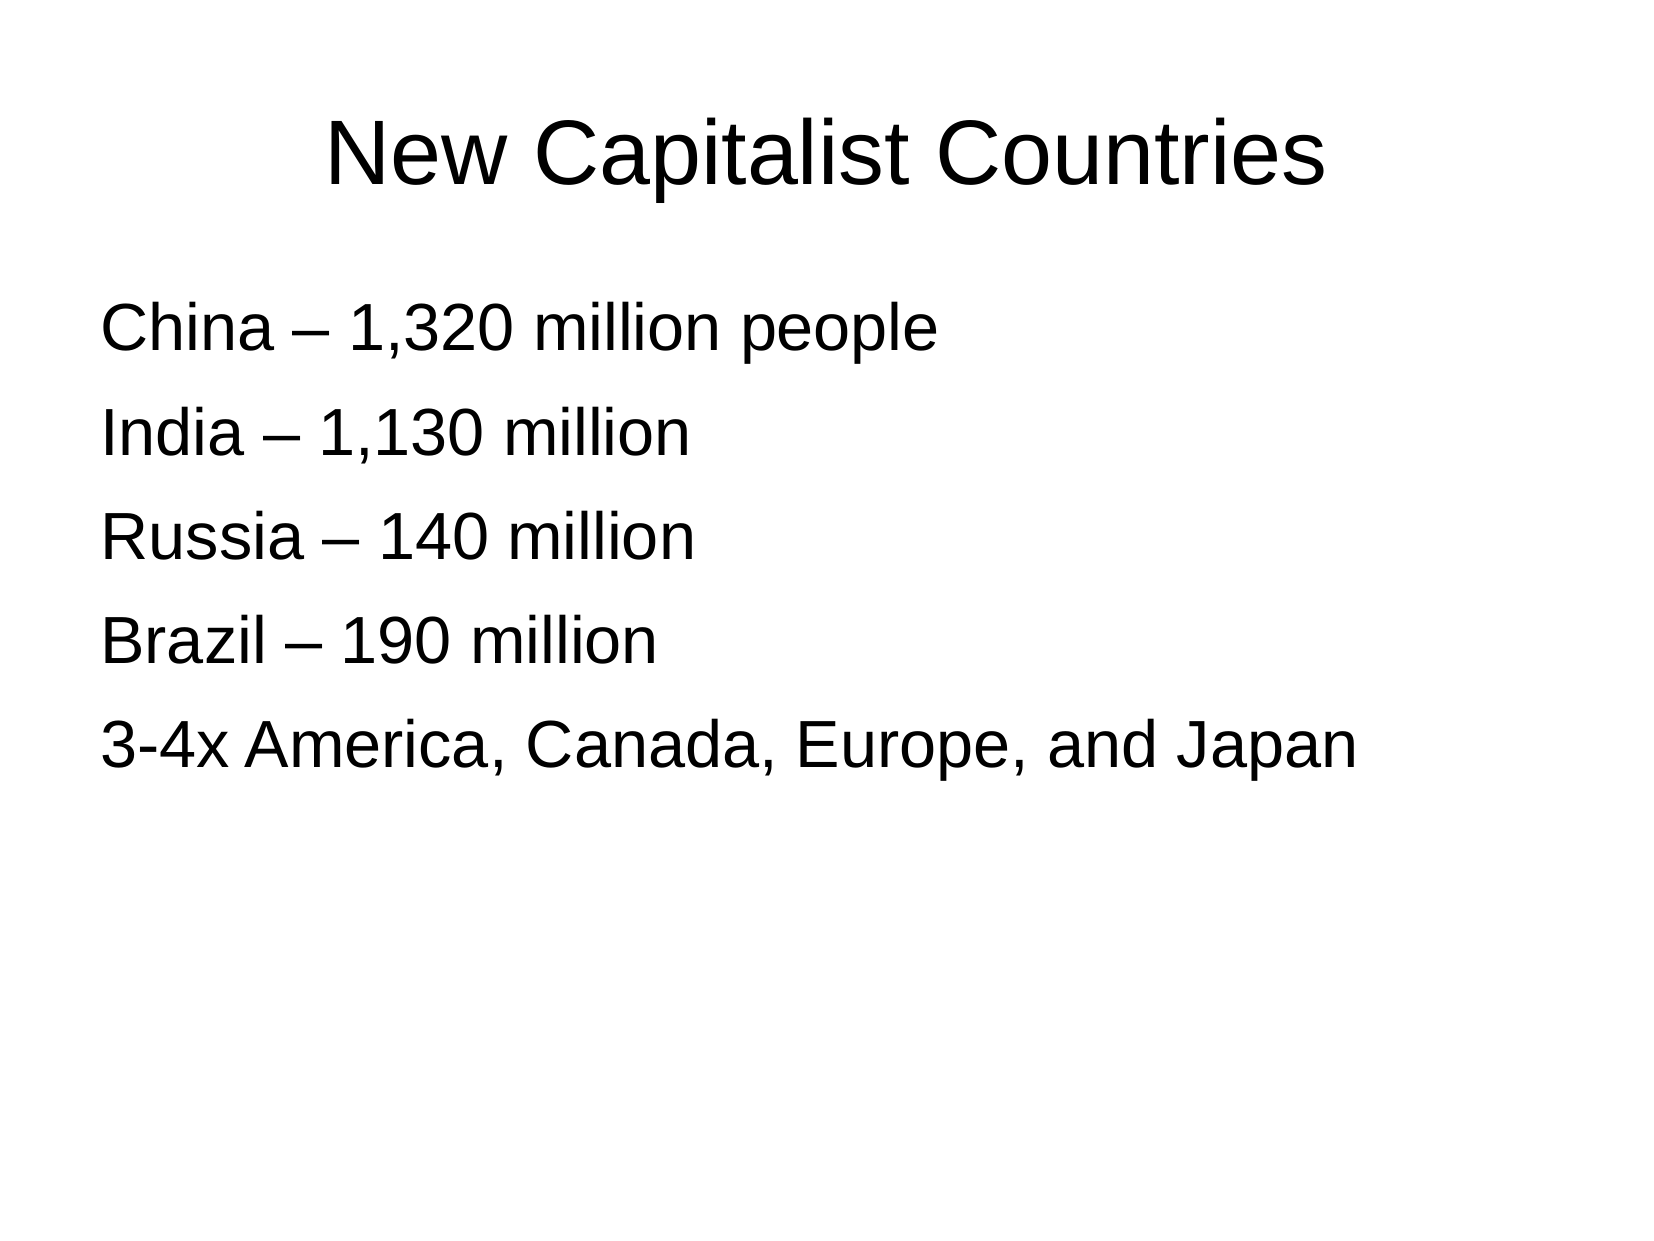

# New Capitalist Countries
China – 1,320 million people
India – 1,130 million
Russia – 140 million
Brazil – 190 million
3-4x America, Canada, Europe, and Japan